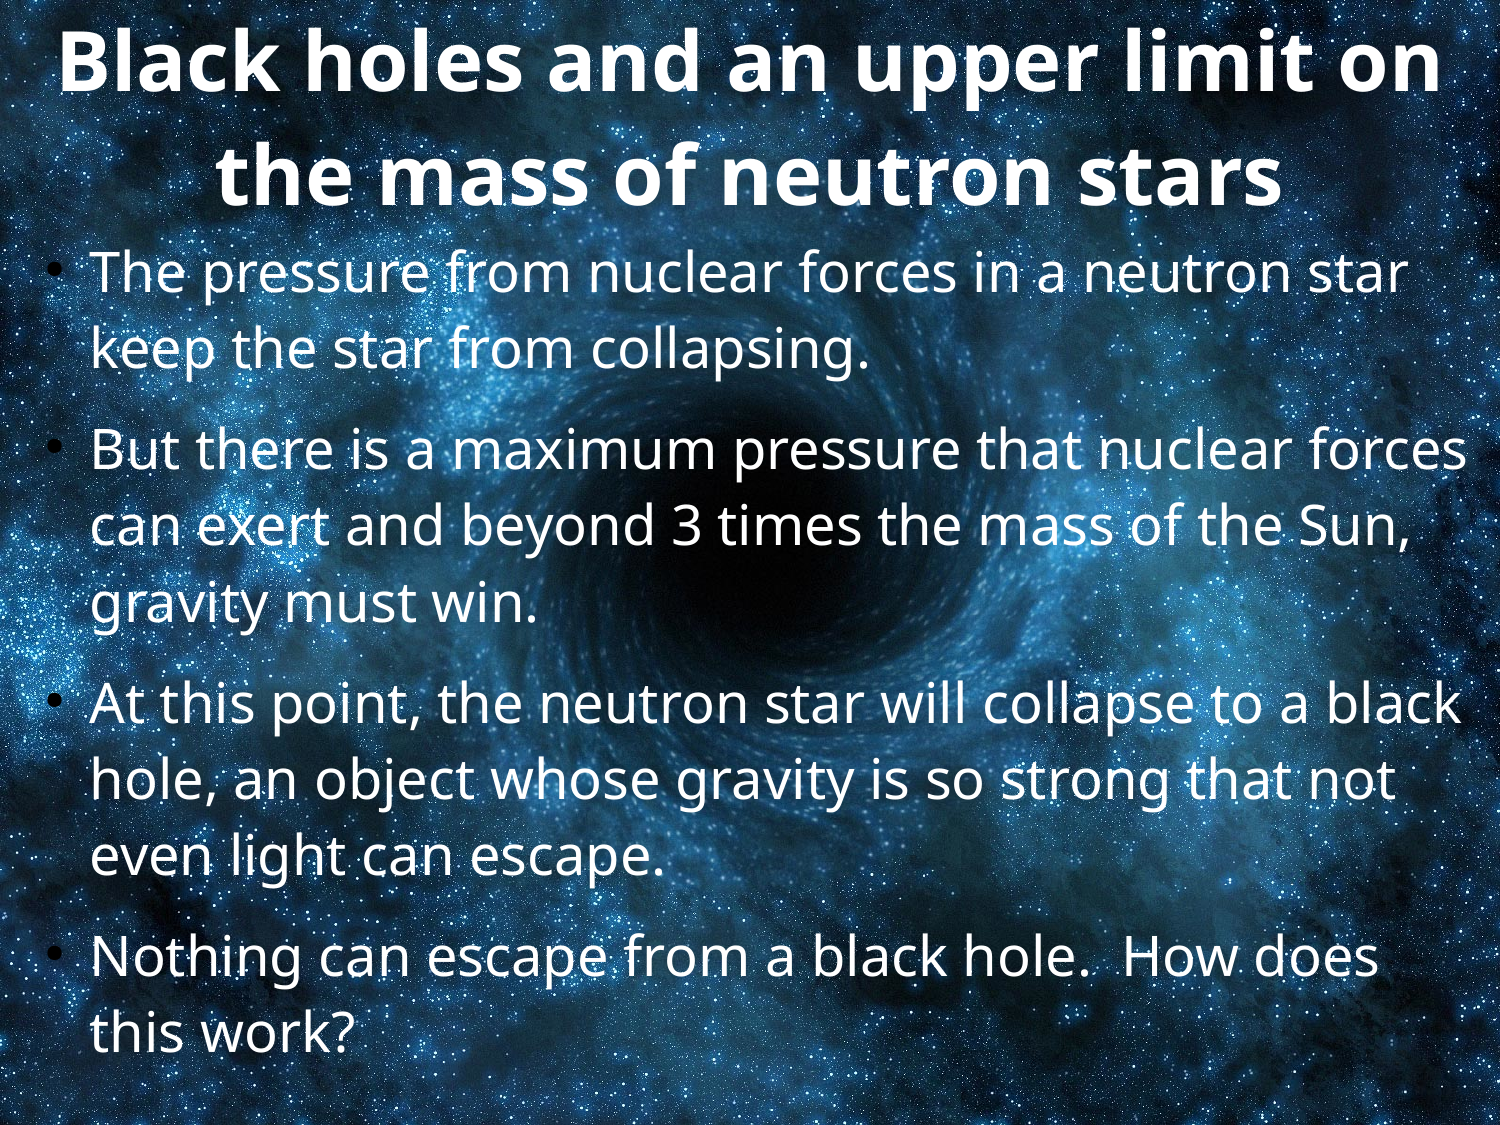

# Black holes and an upper limit on the mass of neutron stars
The pressure from nuclear forces in a neutron star keep the star from collapsing.
But there is a maximum pressure that nuclear forces can exert and beyond 3 times the mass of the Sun, gravity must win.
At this point, the neutron star will collapse to a black hole, an object whose gravity is so strong that not even light can escape.
Nothing can escape from a black hole. How does this work?